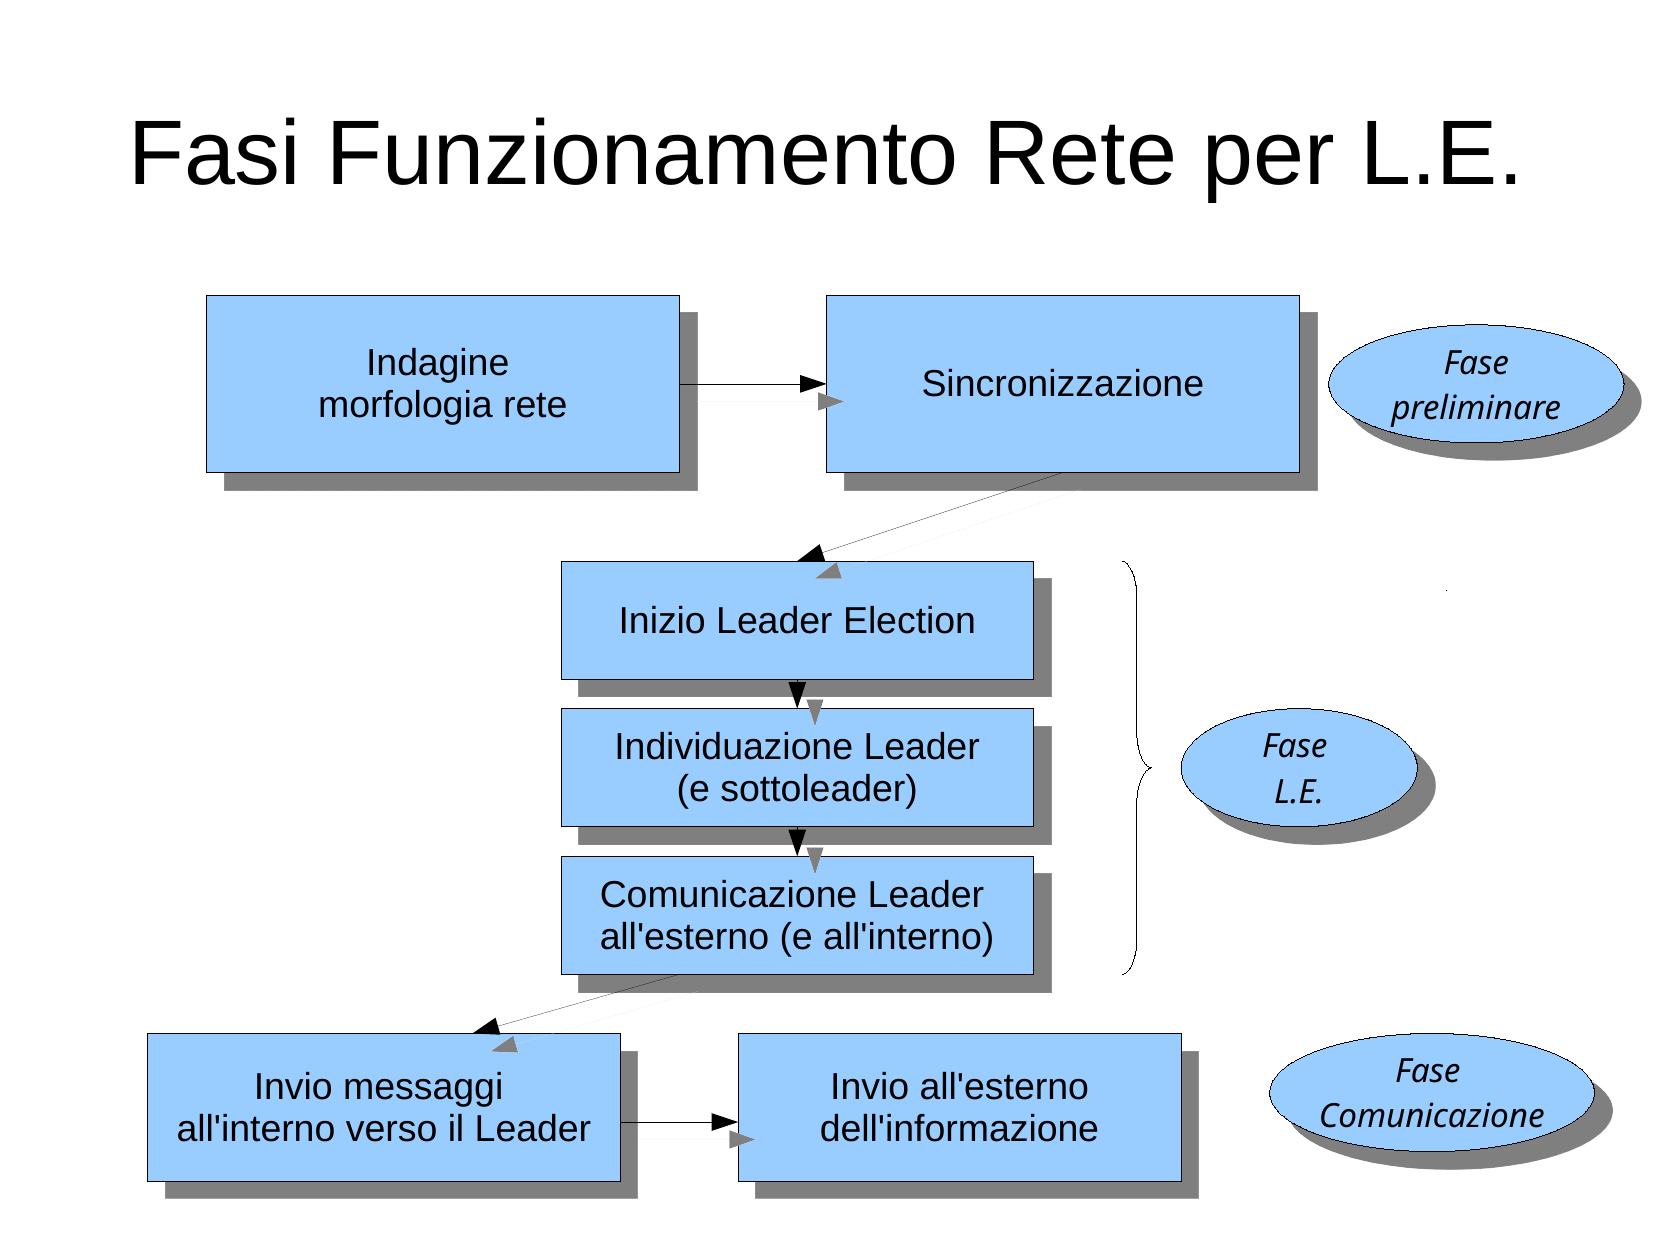

# Fasi Funzionamento Rete per L.E.
Indagine
morfologia rete
Sincronizzazione
Fase
preliminare
Inizio Leader Election
Individuazione Leader
(e sottoleader)
Fase
L.E.
Comunicazione Leader
all'esterno (e all'interno)
Invio messaggi
all'interno verso il Leader
Invio all'esterno
dell'informazione
Fase
Comunicazione